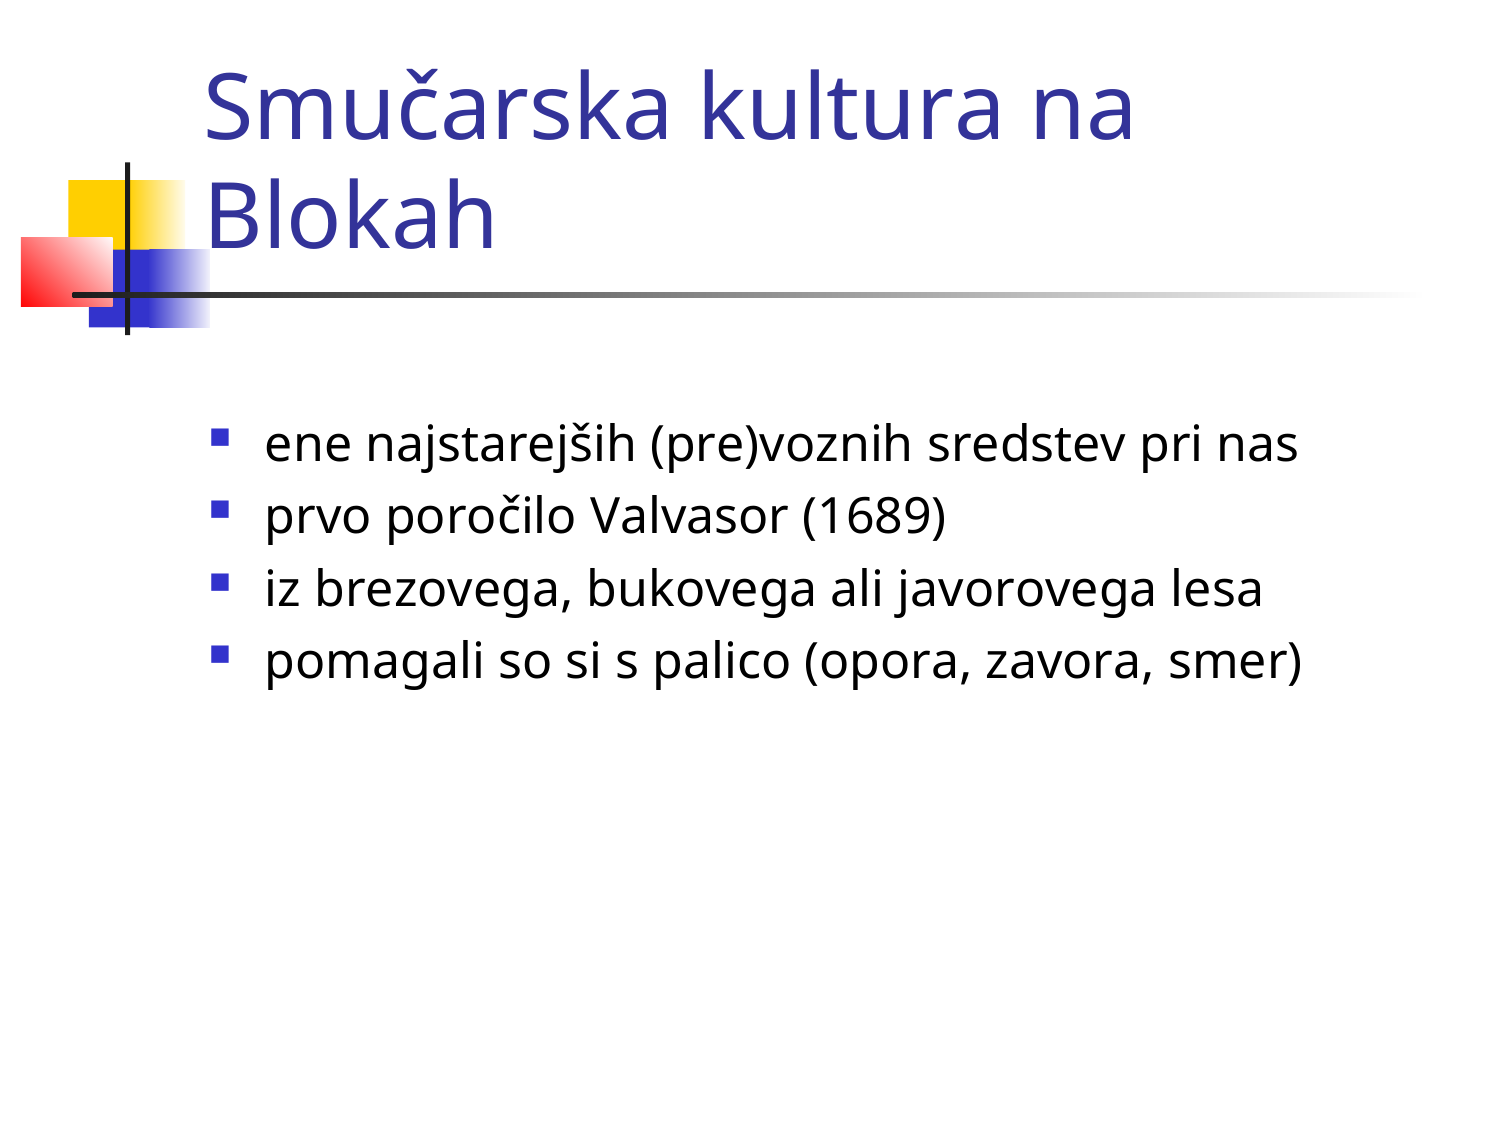

# Smučarska kultura na Blokah
ene najstarejših (pre)voznih sredstev pri nas
prvo poročilo Valvasor (1689)
iz brezovega, bukovega ali javorovega lesa
pomagali so si s palico (opora, zavora, smer)